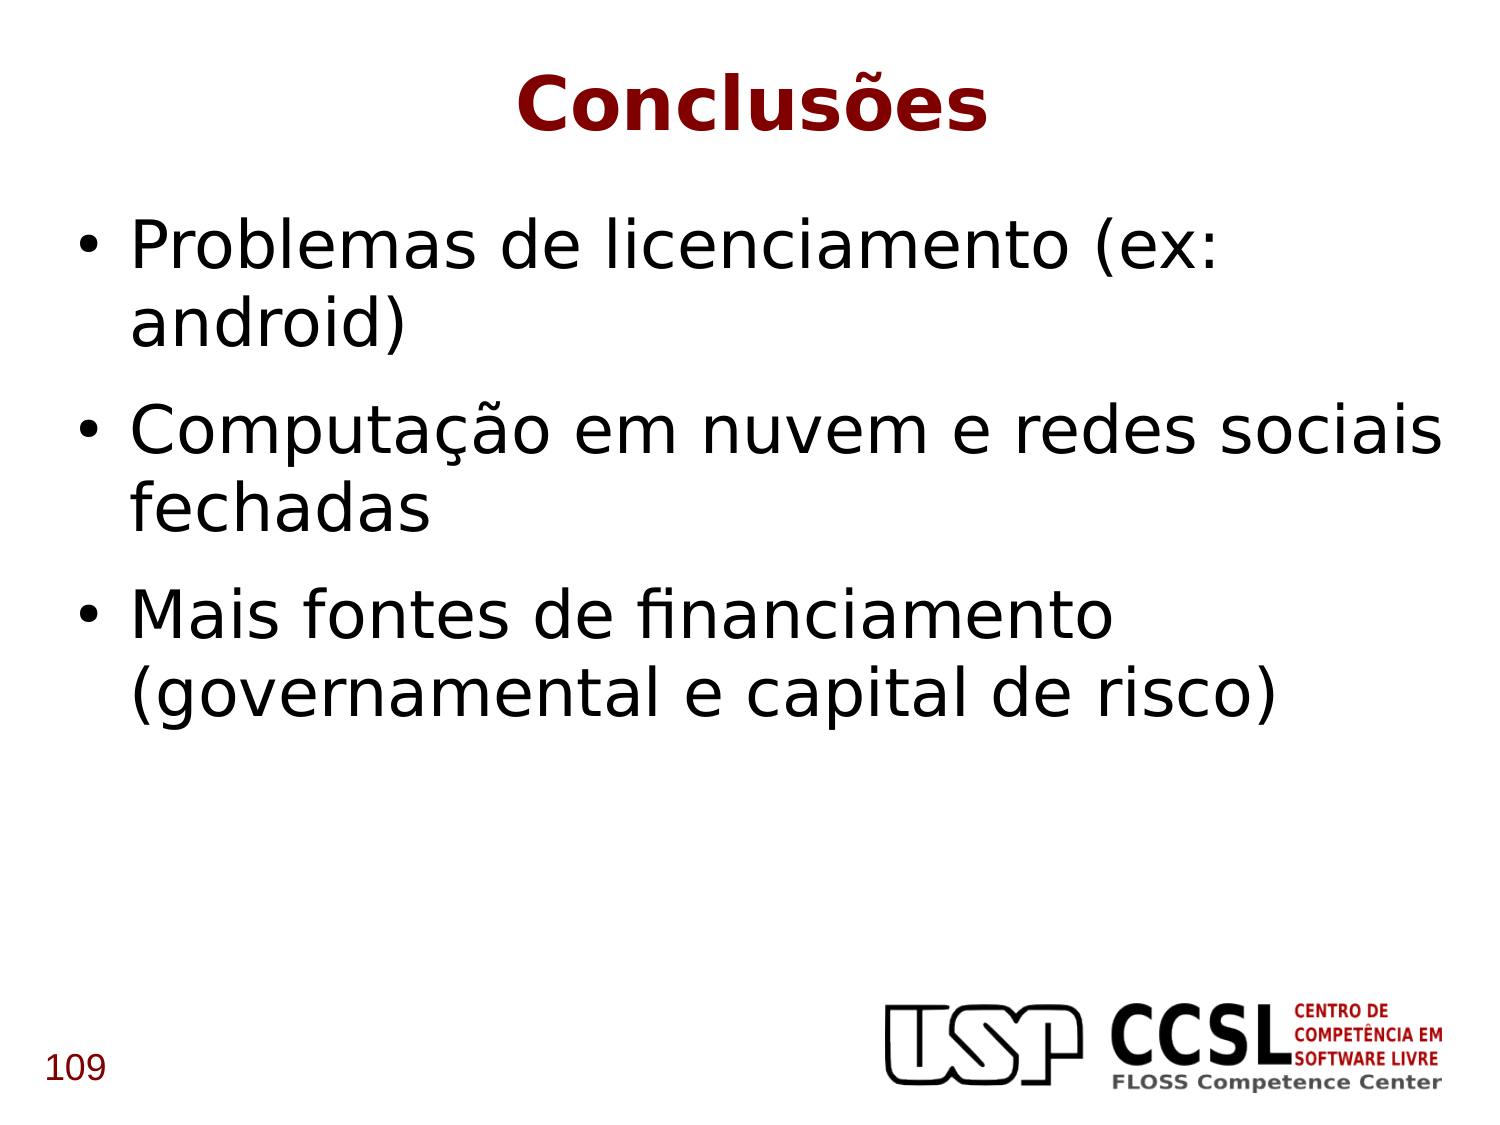

# Conclusões
Problemas de licenciamento (ex: android)
Computação em nuvem e redes sociais fechadas
Mais fontes de financiamento (governamental e capital de risco)